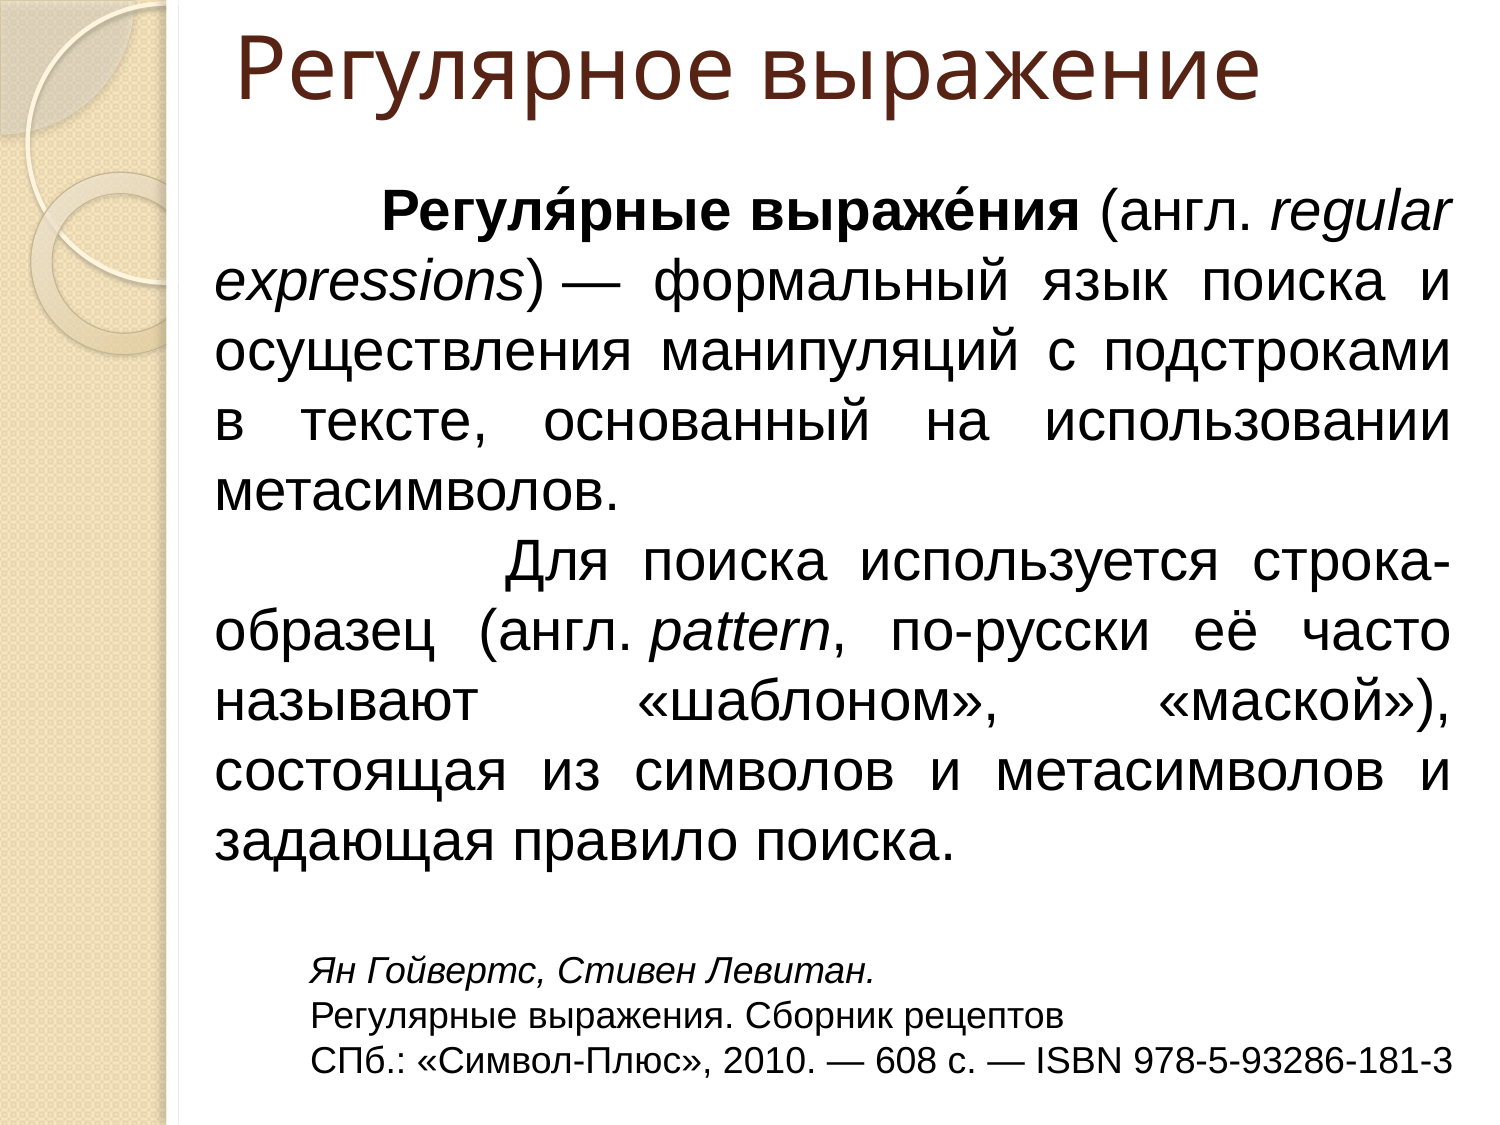

# Регулярное выражение
 Регуля́рные выраже́ния (англ. regular еxpressions) — формальный язык поиска и осуществления манипуляций с подстроками в тексте, основанный на использовании метасимволов.
 Для поиска используется строка-образец (англ. pattern, по-русски её часто называют «шаблоном», «маской»), состоящая из символов и метасимволов и задающая правило поиска.
Ян Гойвертс, Стивен Левитан.
Регулярные выражения. Сборник рецептов
СПб.: «Символ-Плюс», 2010. — 608 с. — ISBN 978-5-93286-181-3